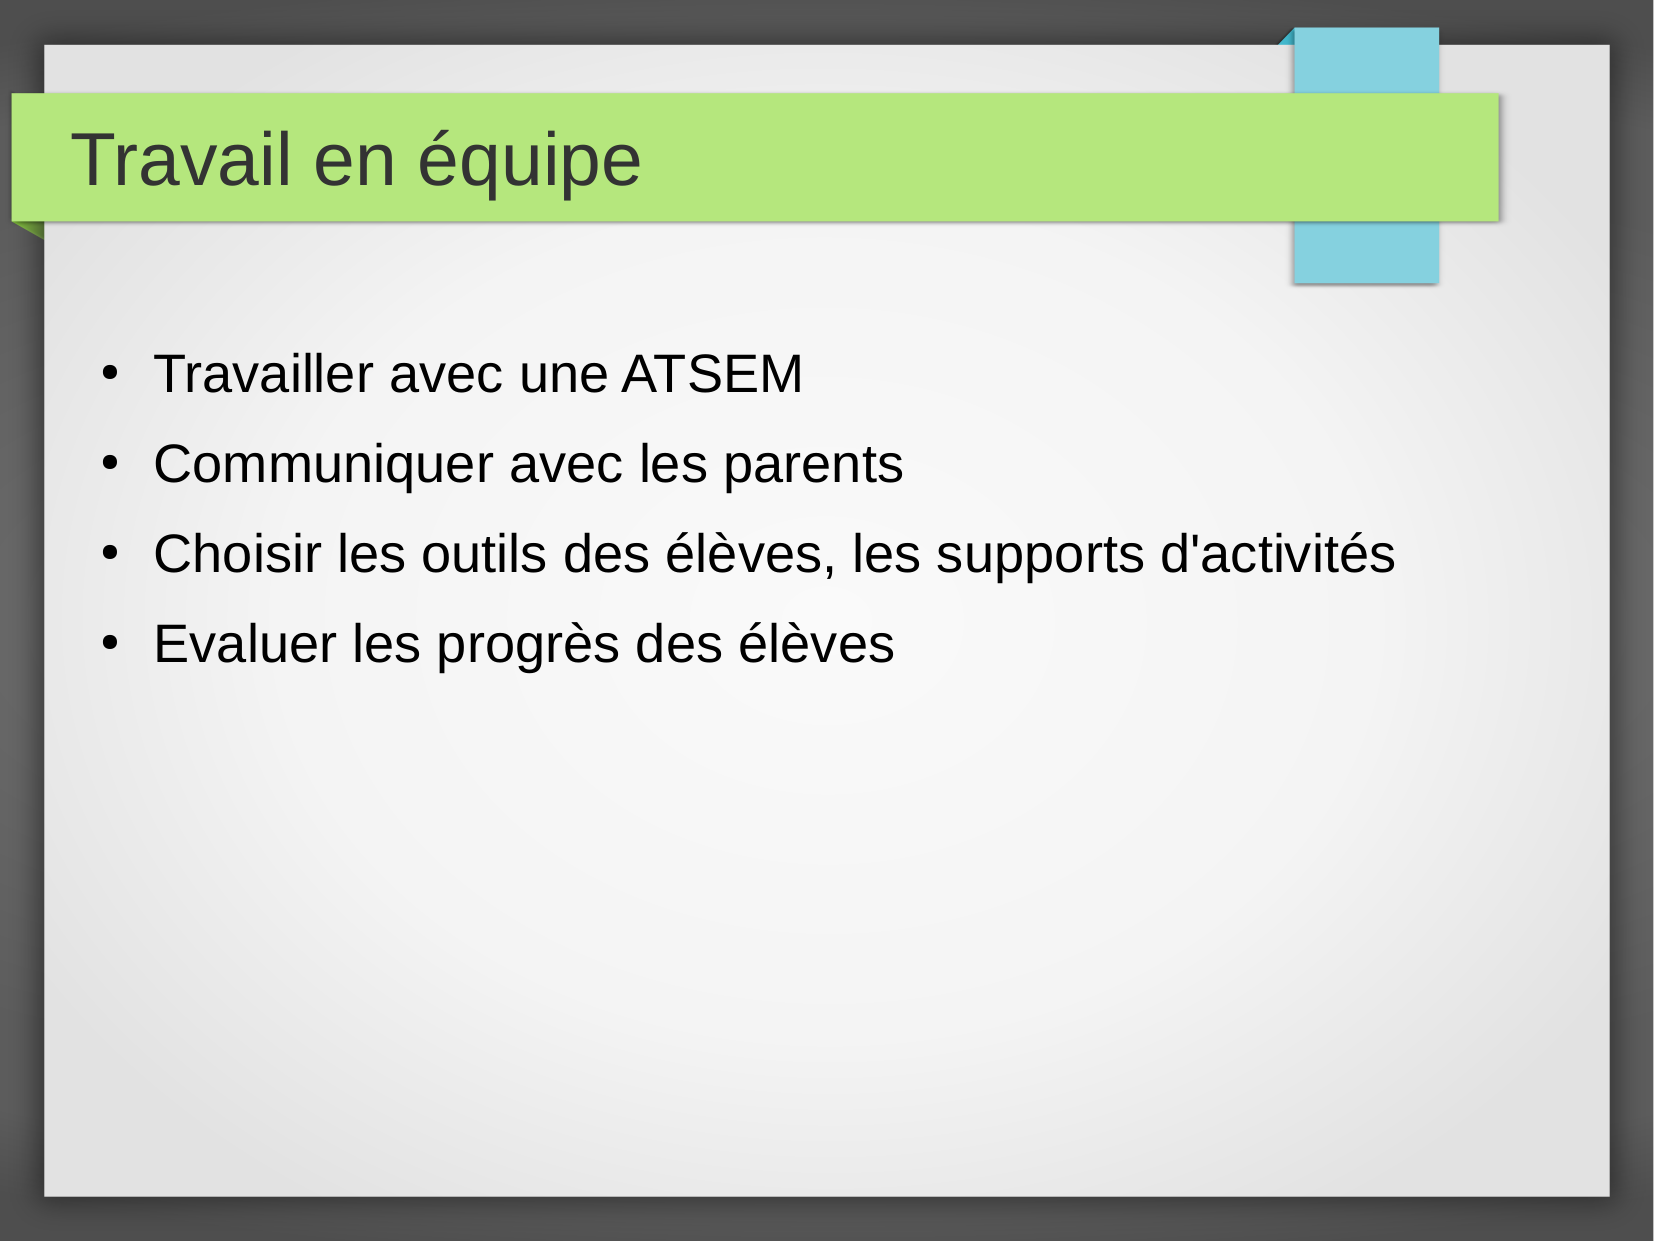

# Travail en équipe
Travailler avec une ATSEM
Communiquer avec les parents
Choisir les outils des élèves, les supports d'activités
Evaluer les progrès des élèves